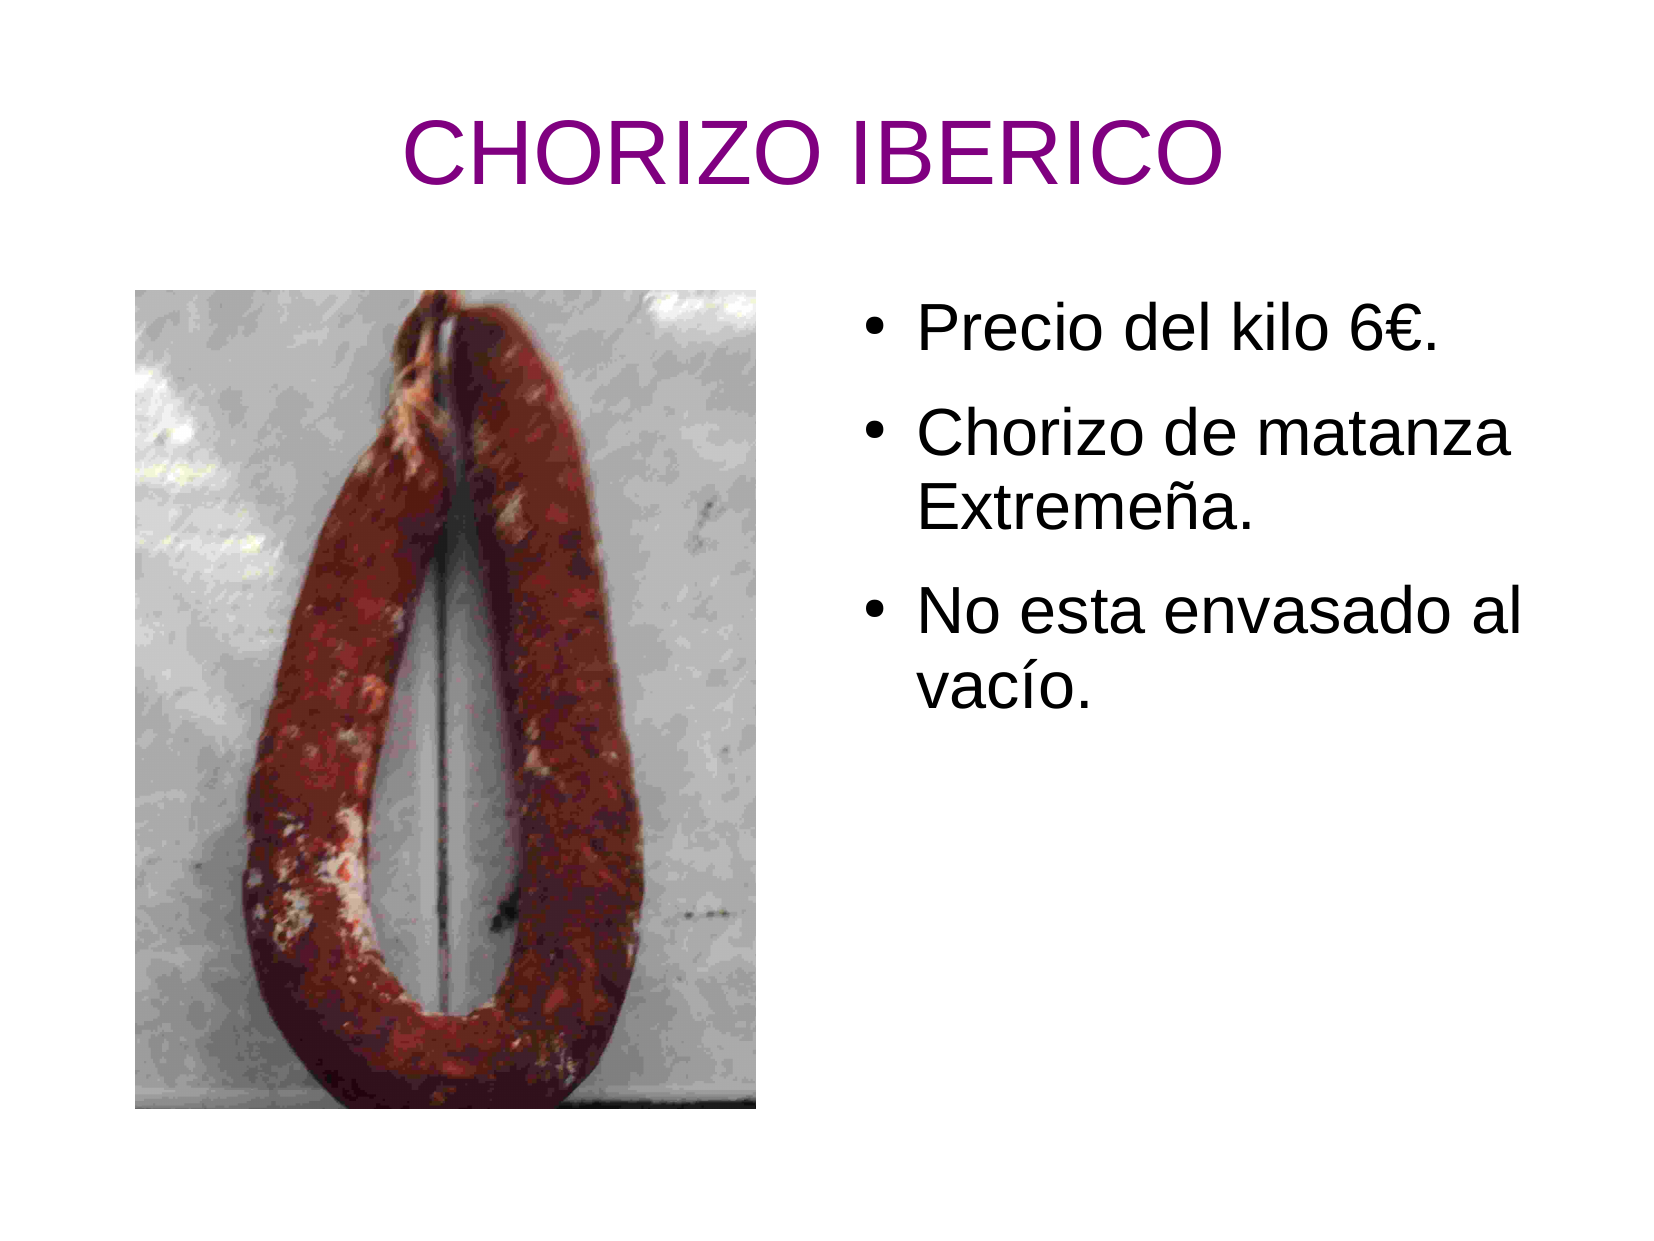

# CHORIZO IBERICO
Precio del kilo 6€.
Chorizo de matanza Extremeña.
No esta envasado al vacío.